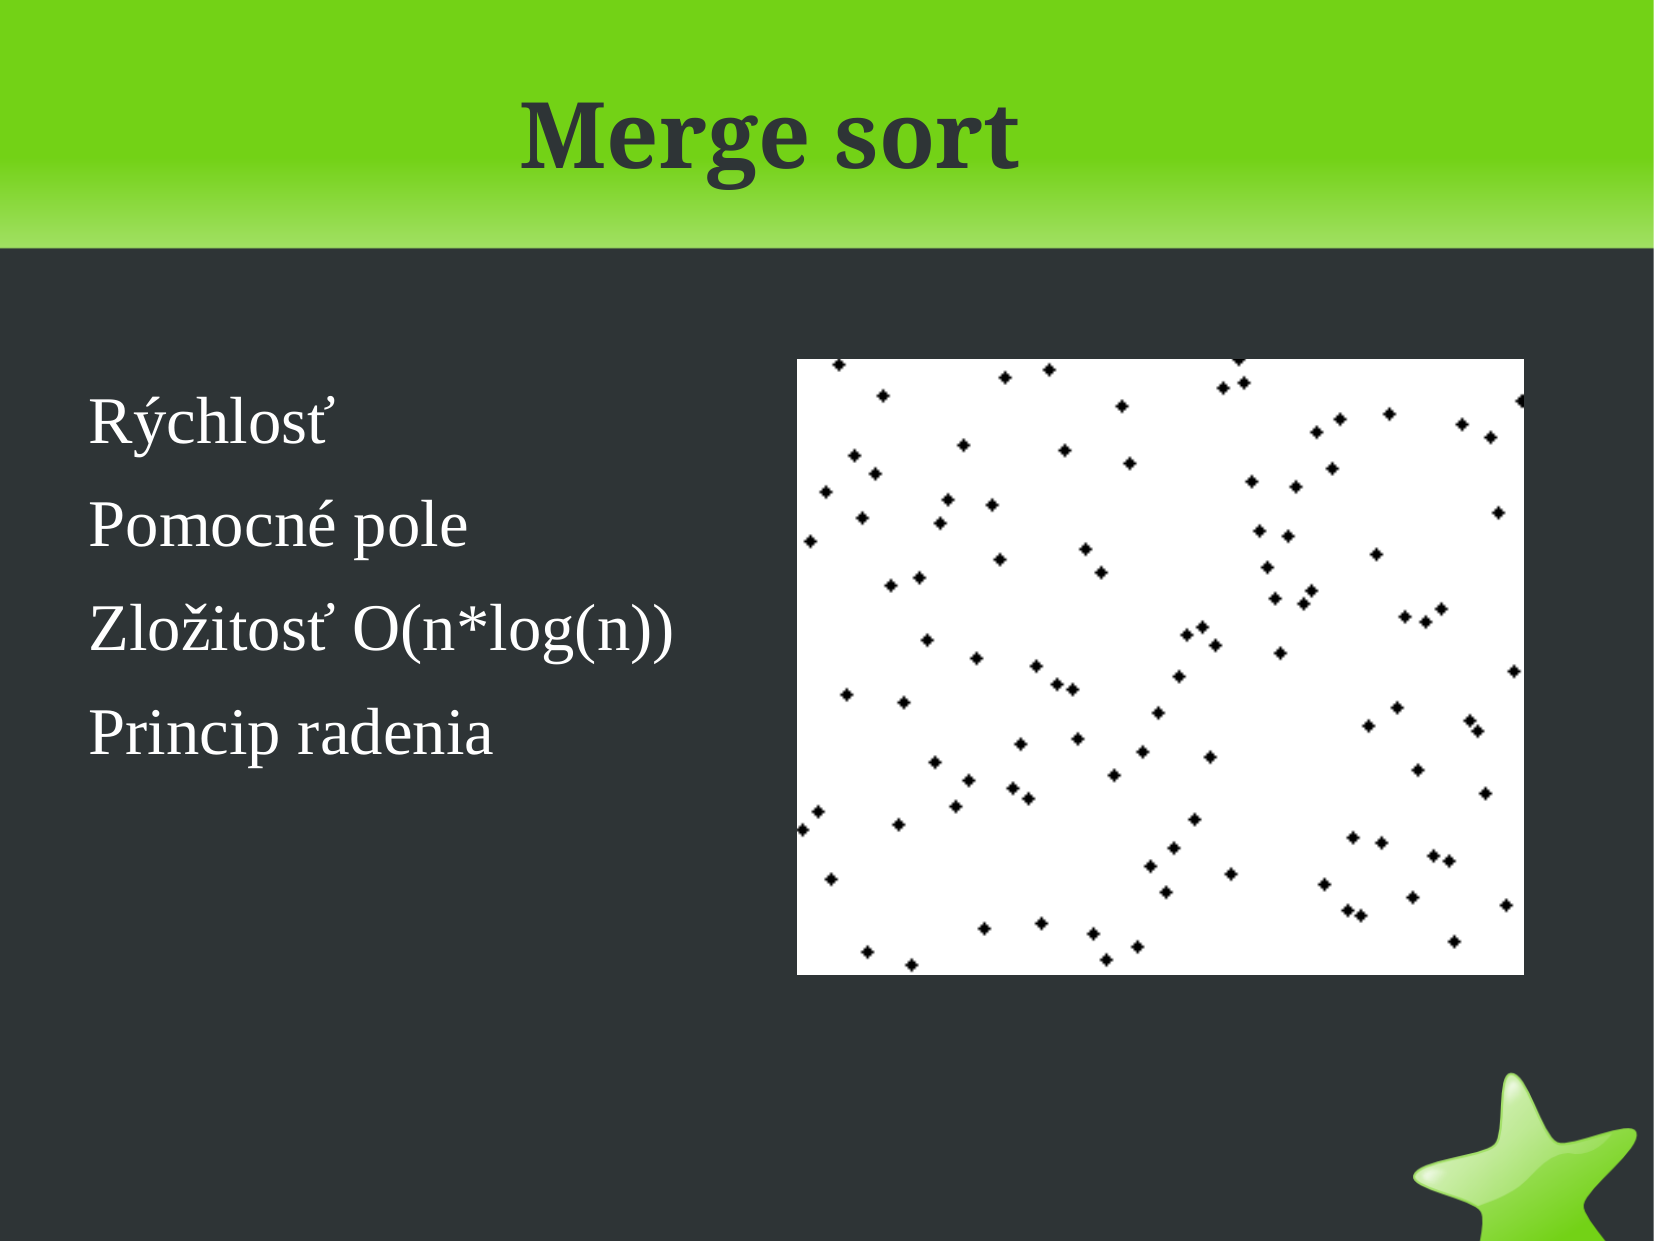

# Merge sort
Rýchlosť
Pomocné pole
Zložitosť O(n*log(n))
Princip radenia